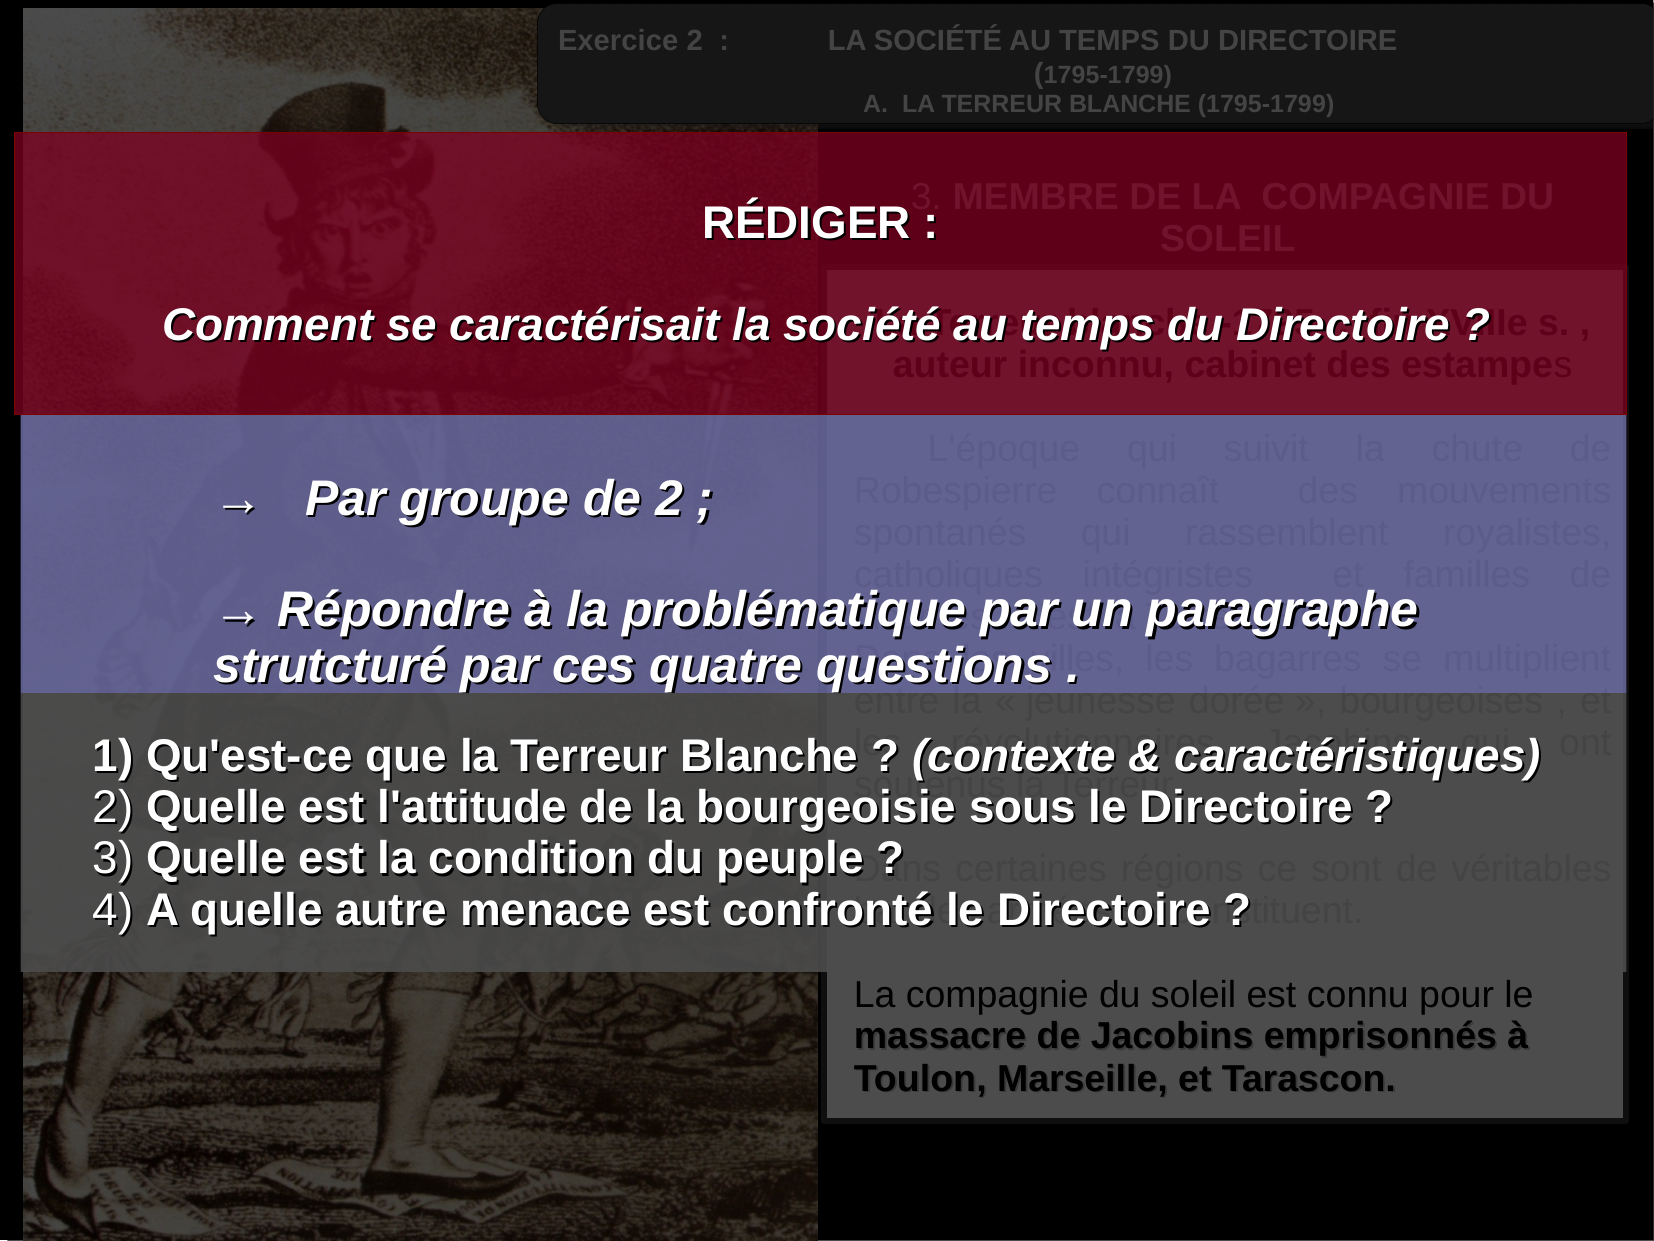

Exercice 2 : LA SOCIÉTÉ AU TEMPS DU DIRECTOIRE
 (1795-1799)
A. LA TERREUR BLANCHE (1795-1799)
RÉDIGER :
 Comment se caractérisait la société au temps du Directoire ?
3. MEMBRE DE LA COMPAGNIE DU SOLEIL
La Terreur blanche -1795- , fin XVIIIe s. , auteur inconnu, cabinet des estampes
	L'époque qui suivit la chute de Robespierre connaît des mouvements spontanés qui rassemblent royalistes, catholiques intégristes et familles de victimes : c'est la Terreur Blanche.
Dans les villes, les bagarres se multiplient entre la « jeunesse dorée », bourgeoises , et les révolutionnaires Jacobins qui ont soutenus la Terreur.
Dans certaines régions ce sont de véritables bandes armées se constituent.
La compagnie du soleil est connu pour le massacre de Jacobins emprisonnés à Toulon, Marseille, et Tarascon.
→ Par groupe de 2 ;
→ Répondre à la problématique par un paragraphe
strutcturé par ces quatre questions .
1) Qu'est-ce que la Terreur Blanche ? (contexte & caractéristiques)
2) Quelle est l'attitude de la bourgeoisie sous le Directoire ?
3) Quelle est la condition du peuple ?
4) A quelle autre menace est confronté le Directoire ?